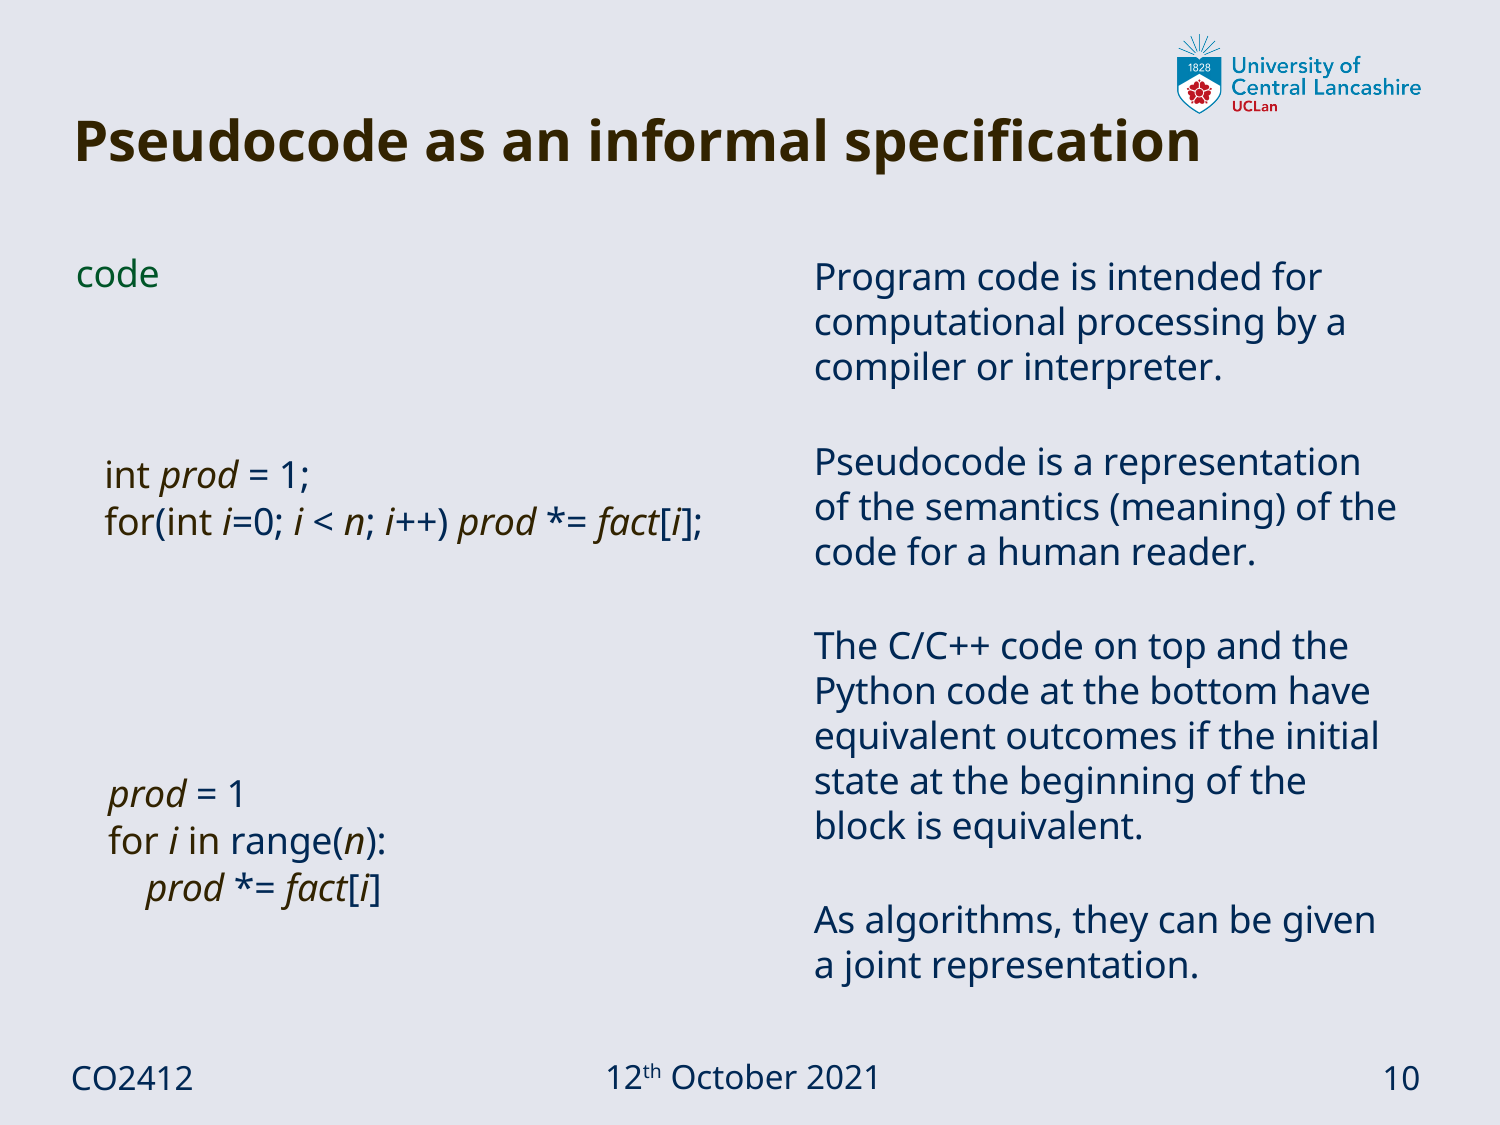

# Pseudocode as an informal specification
code
Program code is intended for computational processing by a compiler or interpreter.
Pseudocode is a representation of the semantics (meaning) of the code for a human reader.
The C/C++ code on top and the Python code at the bottom have equivalent outcomes if the initial state at the beginning of the block is equivalent.
As algorithms, they can be given a joint representation.
 int prod = 1;
 for(int i=0; i < n; i++) prod *= fact[i];
 prod = 1
 for i in range(n):
 prod *= fact[i]